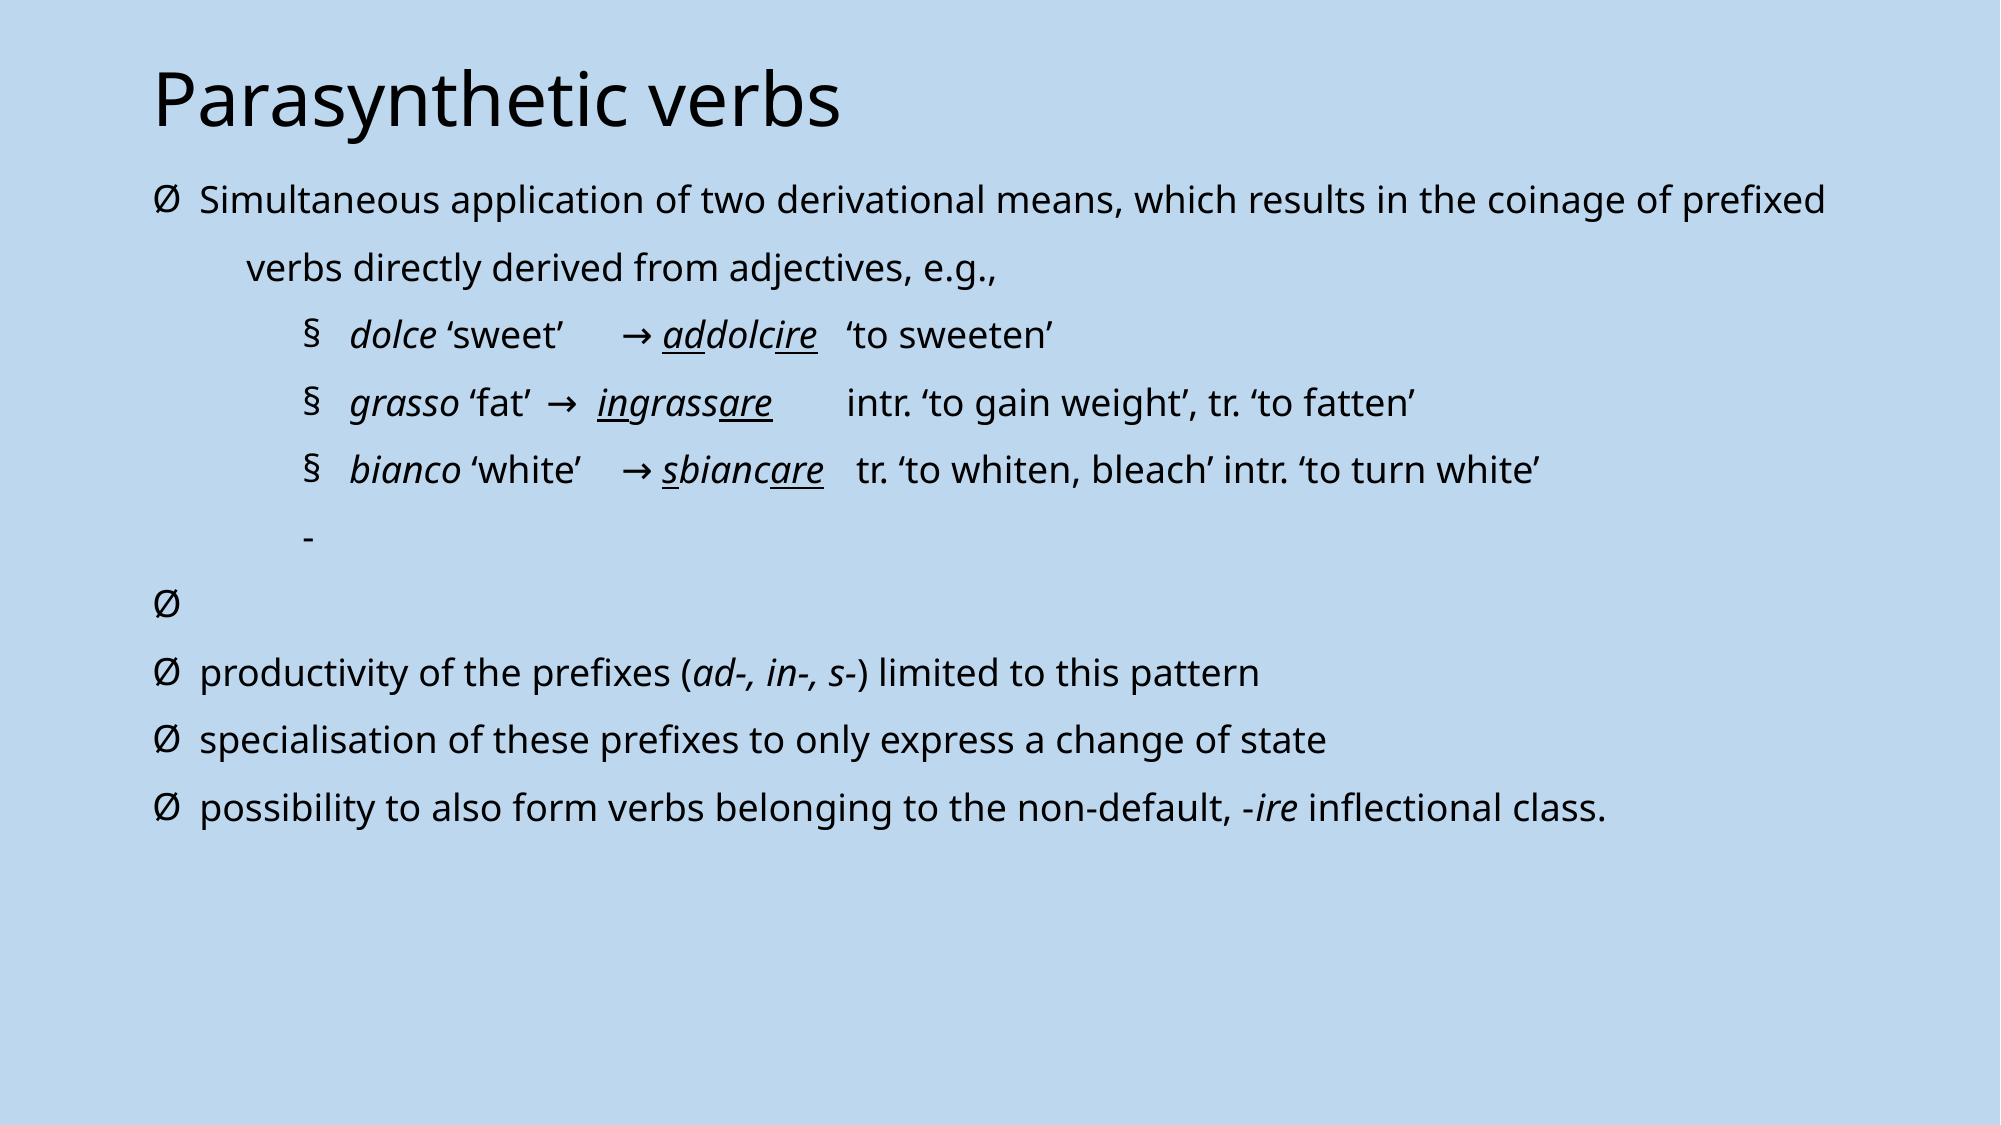

Parasynthetic verbs
Simultaneous application of two derivational means, which results in the coinage of prefixed verbs directly derived from adjectives, e.g.,
dolce ‘sweet’ 	→ addolcire	‘to sweeten’
grasso ‘fat’ 	→ ingrassare 	intr. ‘to gain weight’, tr. ‘to fatten’
bianco ‘white’	→ sbiancare	 tr. ‘to whiten, bleach’ intr. ‘to turn white’
productivity of the prefixes (ad-, in-, s-) limited to this pattern
specialisation of these prefixes to only express a change of state
possibility to also form verbs belonging to the non-default, -ire inflectional class.